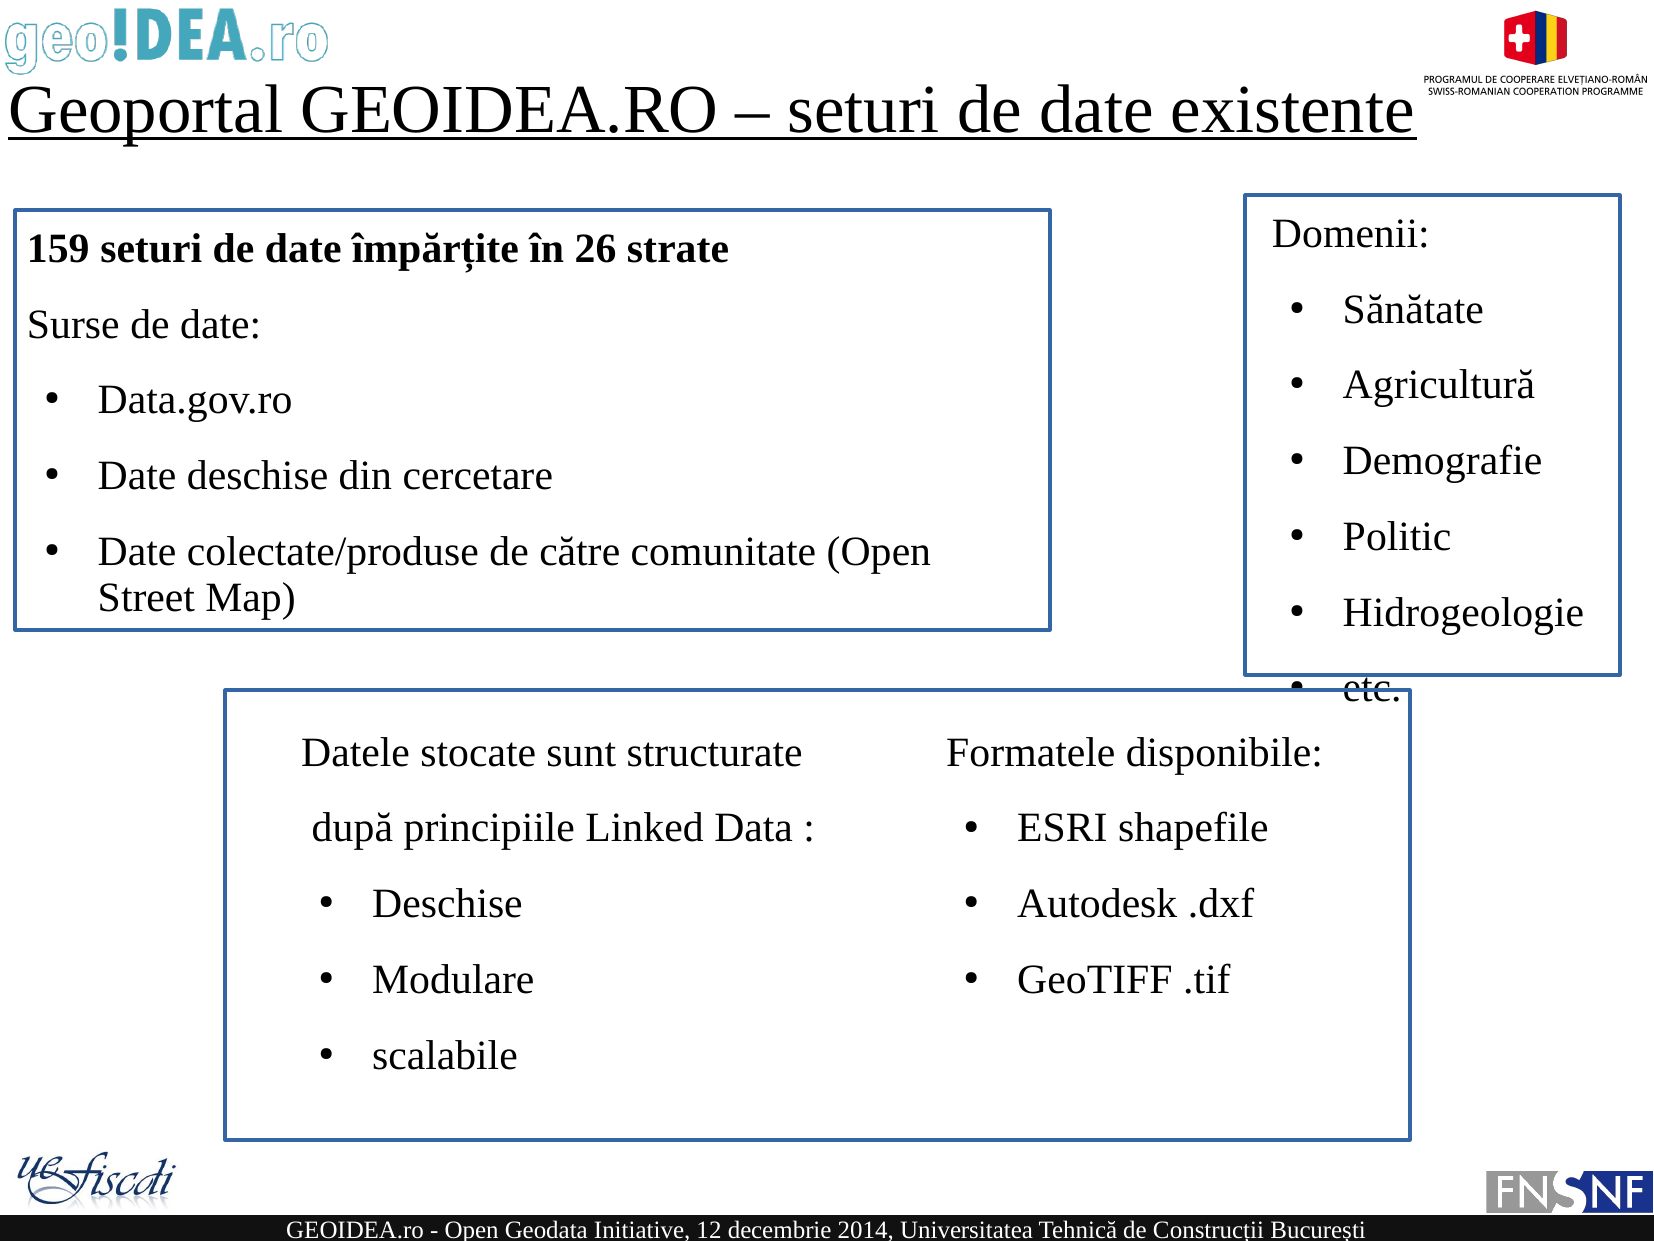

# Geoportal GEOIDEA.RO – seturi de date existente
Domenii:
Sănătate
Agricultură
Demografie
Politic
Hidrogeologie
etc.
159 seturi de date împărțite în 26 strate
Surse de date:
Data.gov.ro
Date deschise din cercetare
Date colectate/produse de către comunitate (Open Street Map)
Datele stocate sunt structurate
 după principiile Linked Data :
Deschise
Modulare
scalabile
Formatele disponibile:
ESRI shapefile
Autodesk .dxf
GeoTIFF .tif